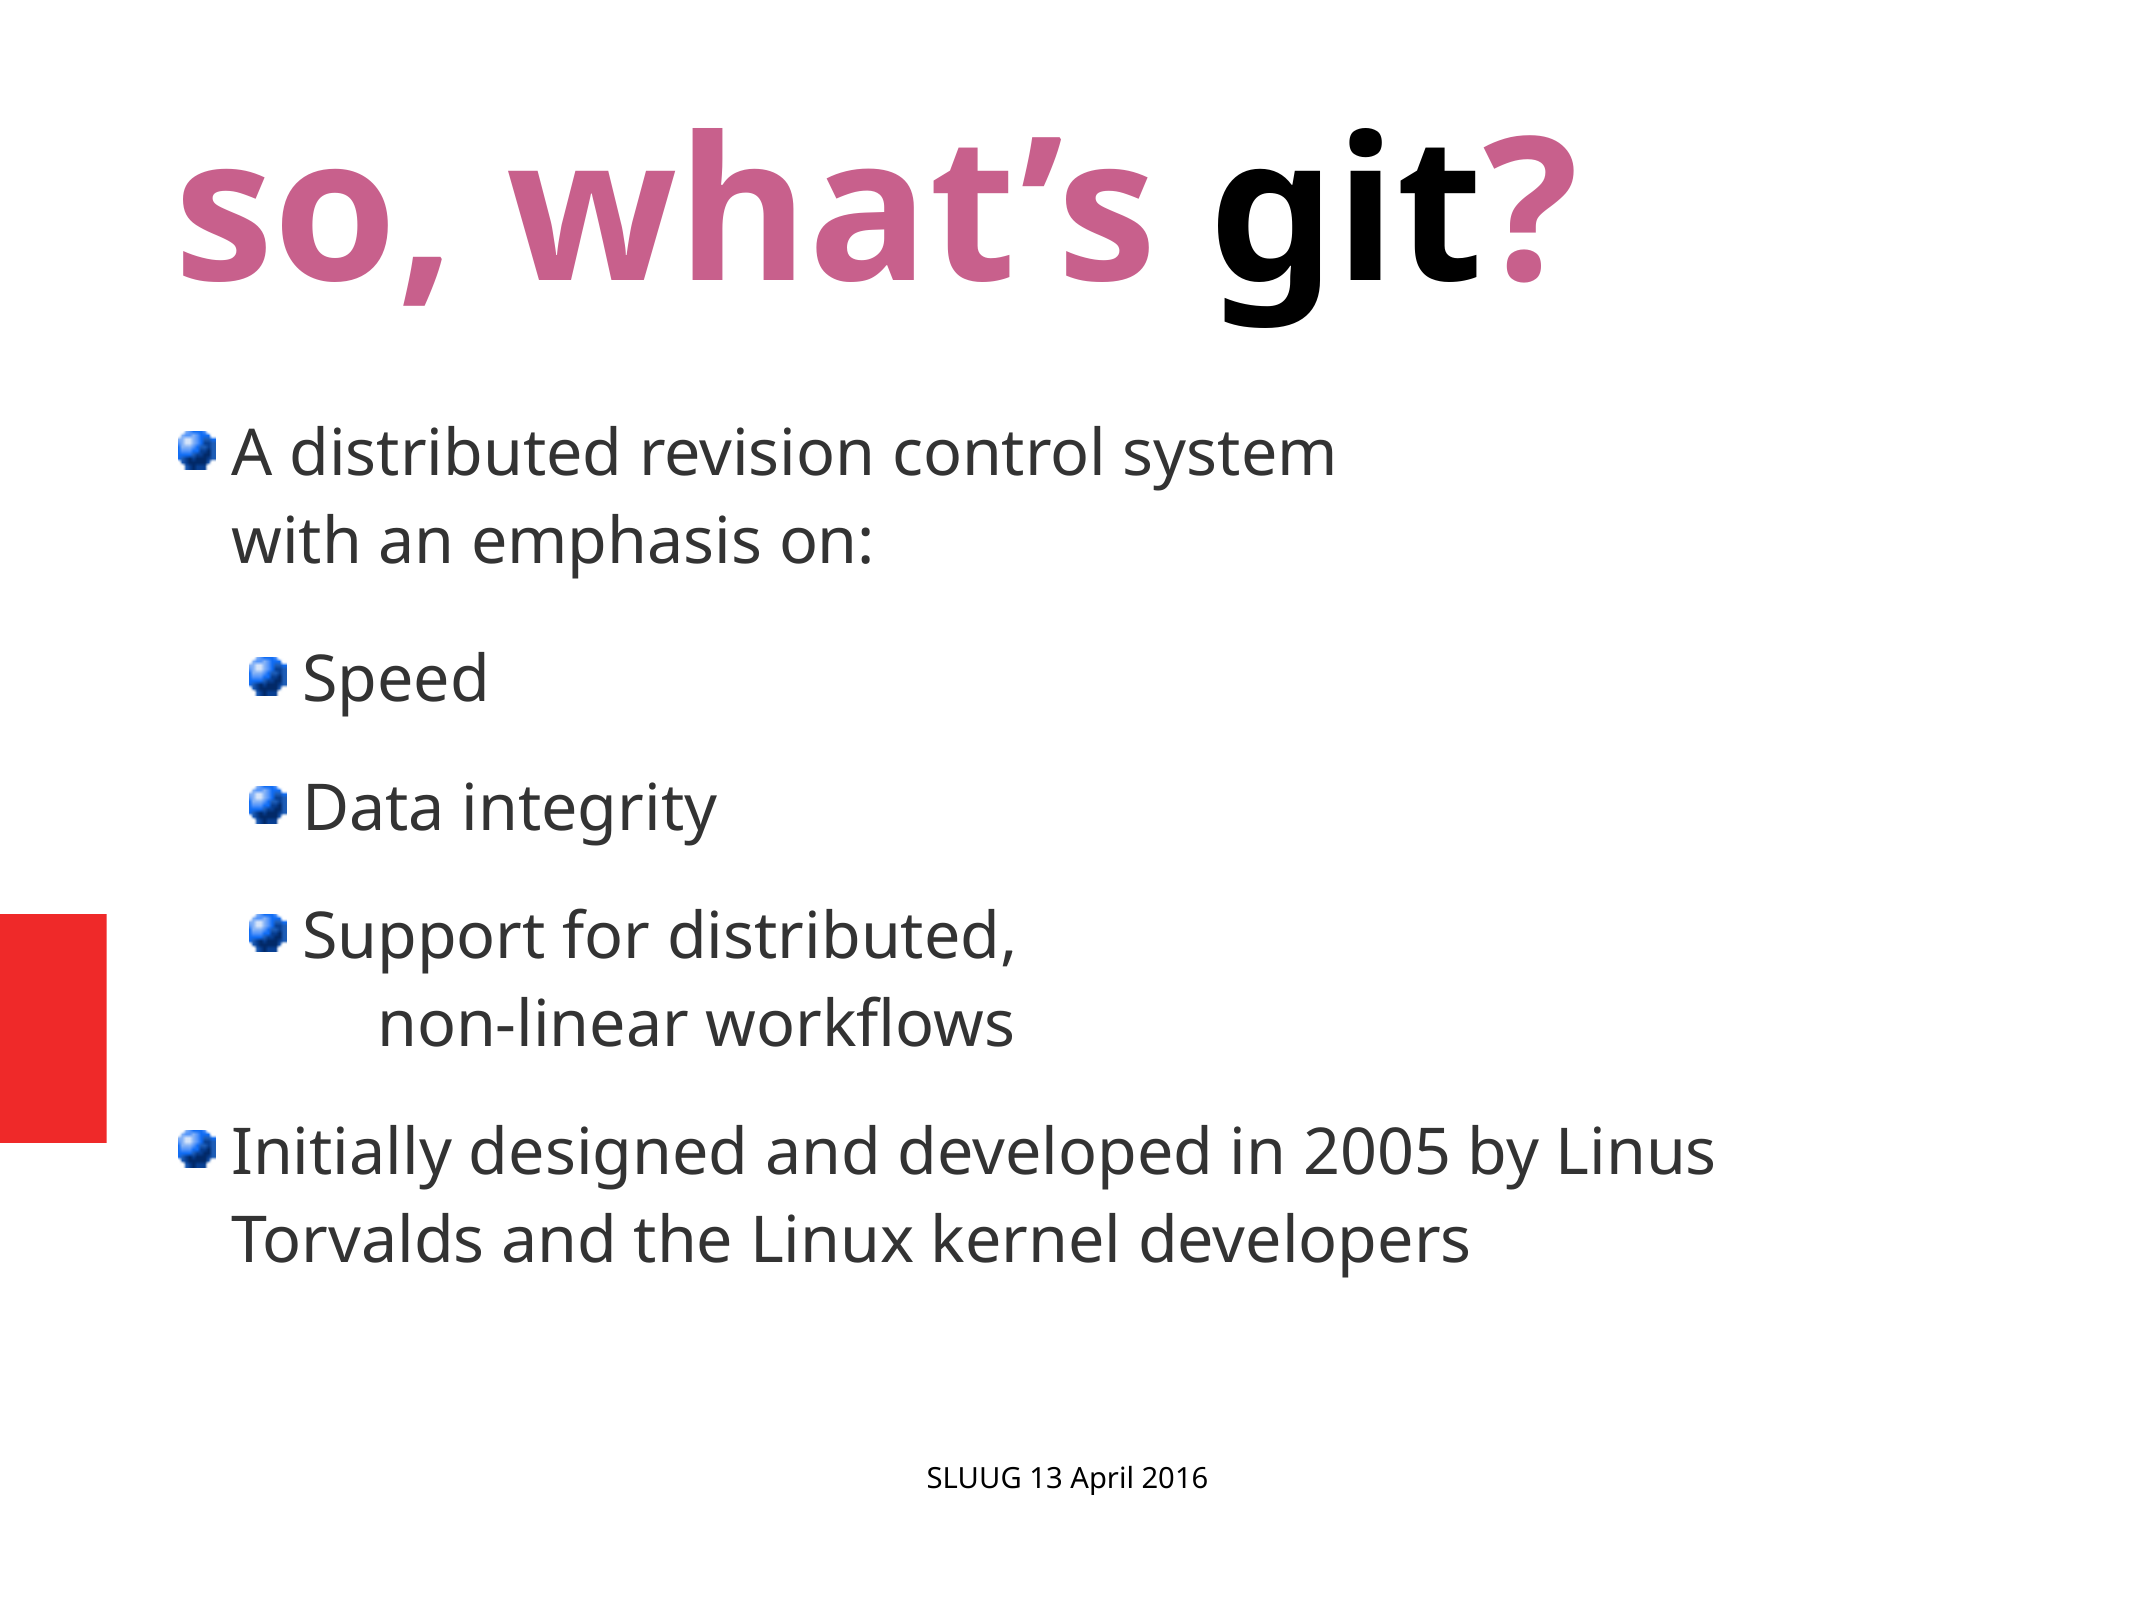

# so, what’s git?
A distributed revision control system
with an emphasis on:
Speed
Data integrity
Support for distributed,
	non-linear workflows
Initially designed and developed in 2005 by Linus Torvalds and the Linux kernel developers